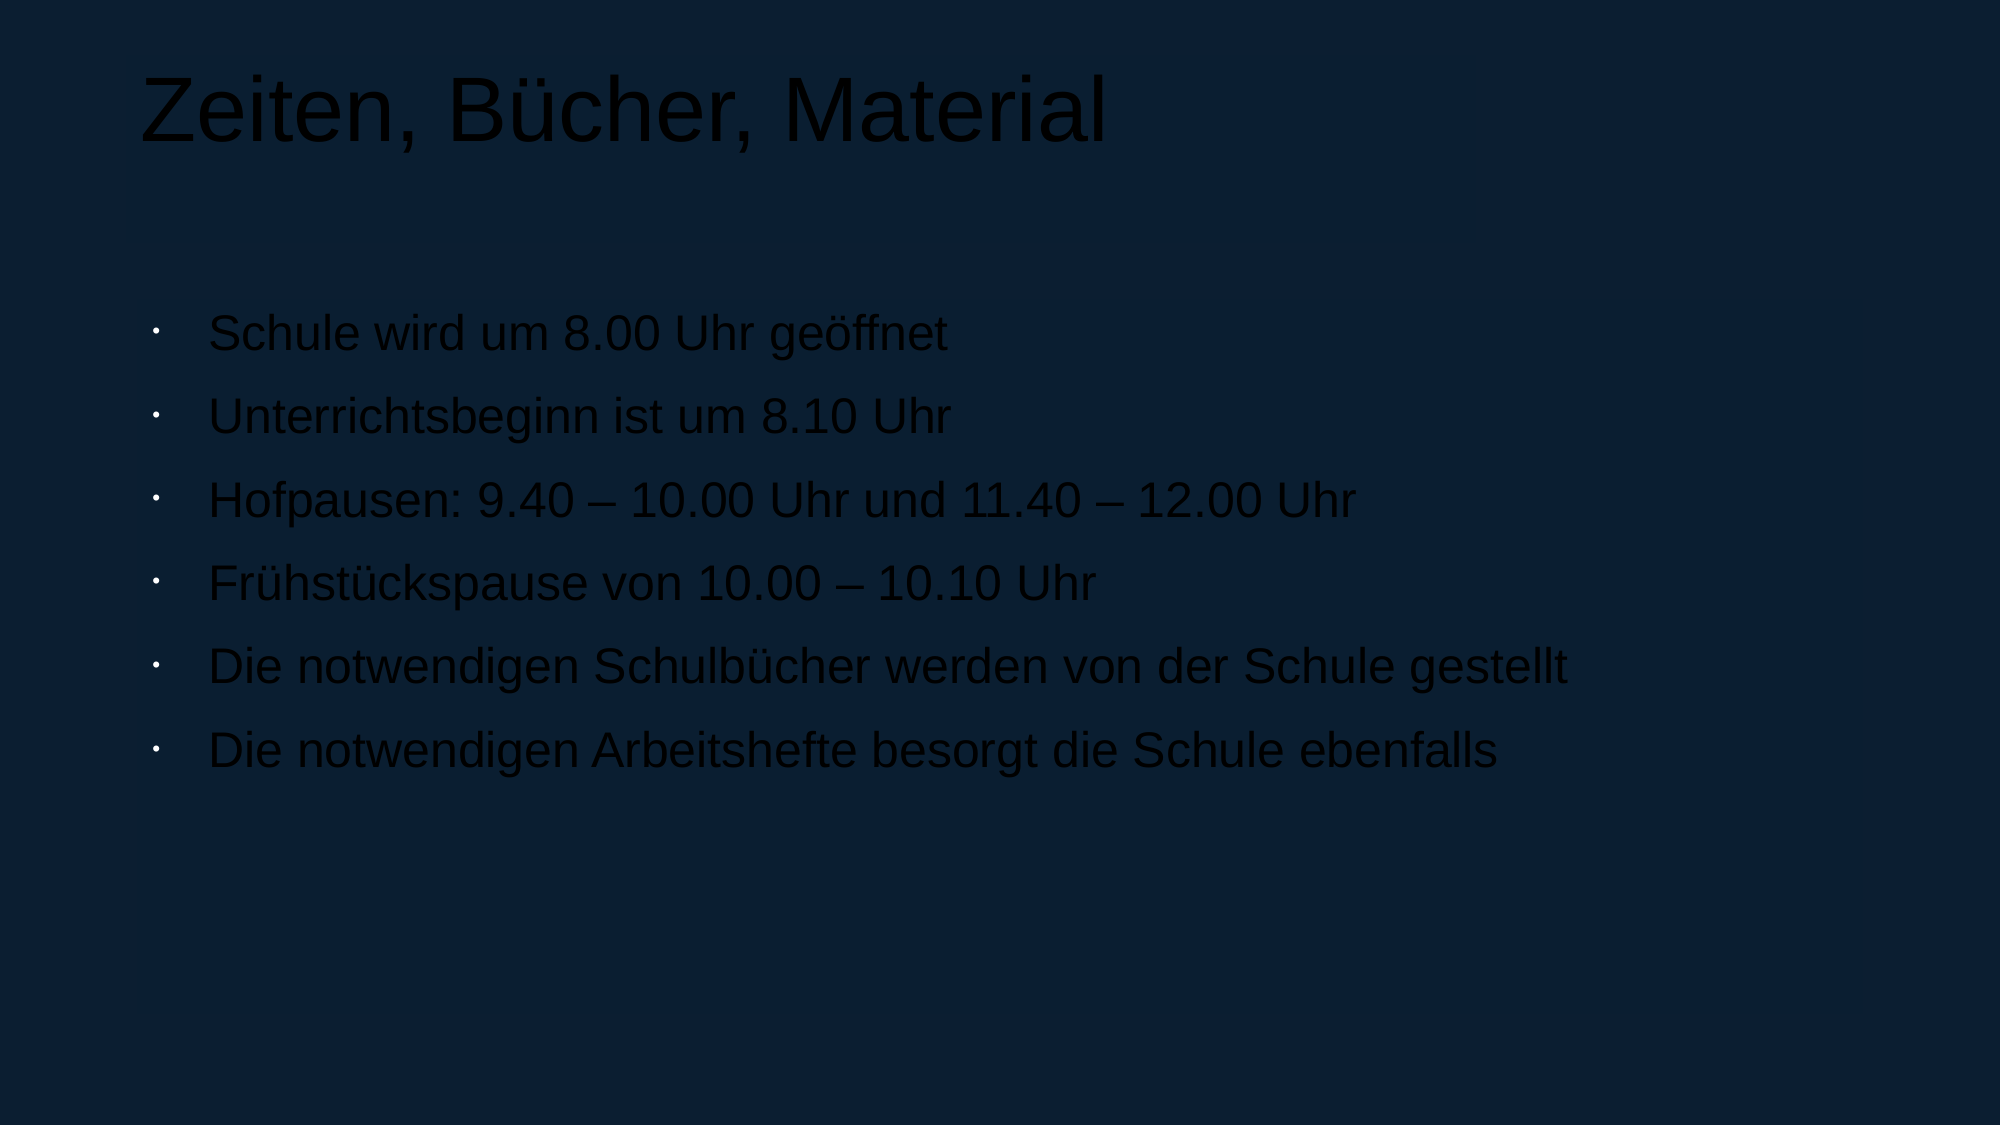

# Zeiten, Bücher, Material
Schule wird um 8.00 Uhr geöffnet
Unterrichtsbeginn ist um 8.10 Uhr
Hofpausen: 9.40 – 10.00 Uhr und 11.40 – 12.00 Uhr
Frühstückspause von 10.00 – 10.10 Uhr
Die notwendigen Schulbücher werden von der Schule gestellt
Die notwendigen Arbeitshefte besorgt die Schule ebenfalls